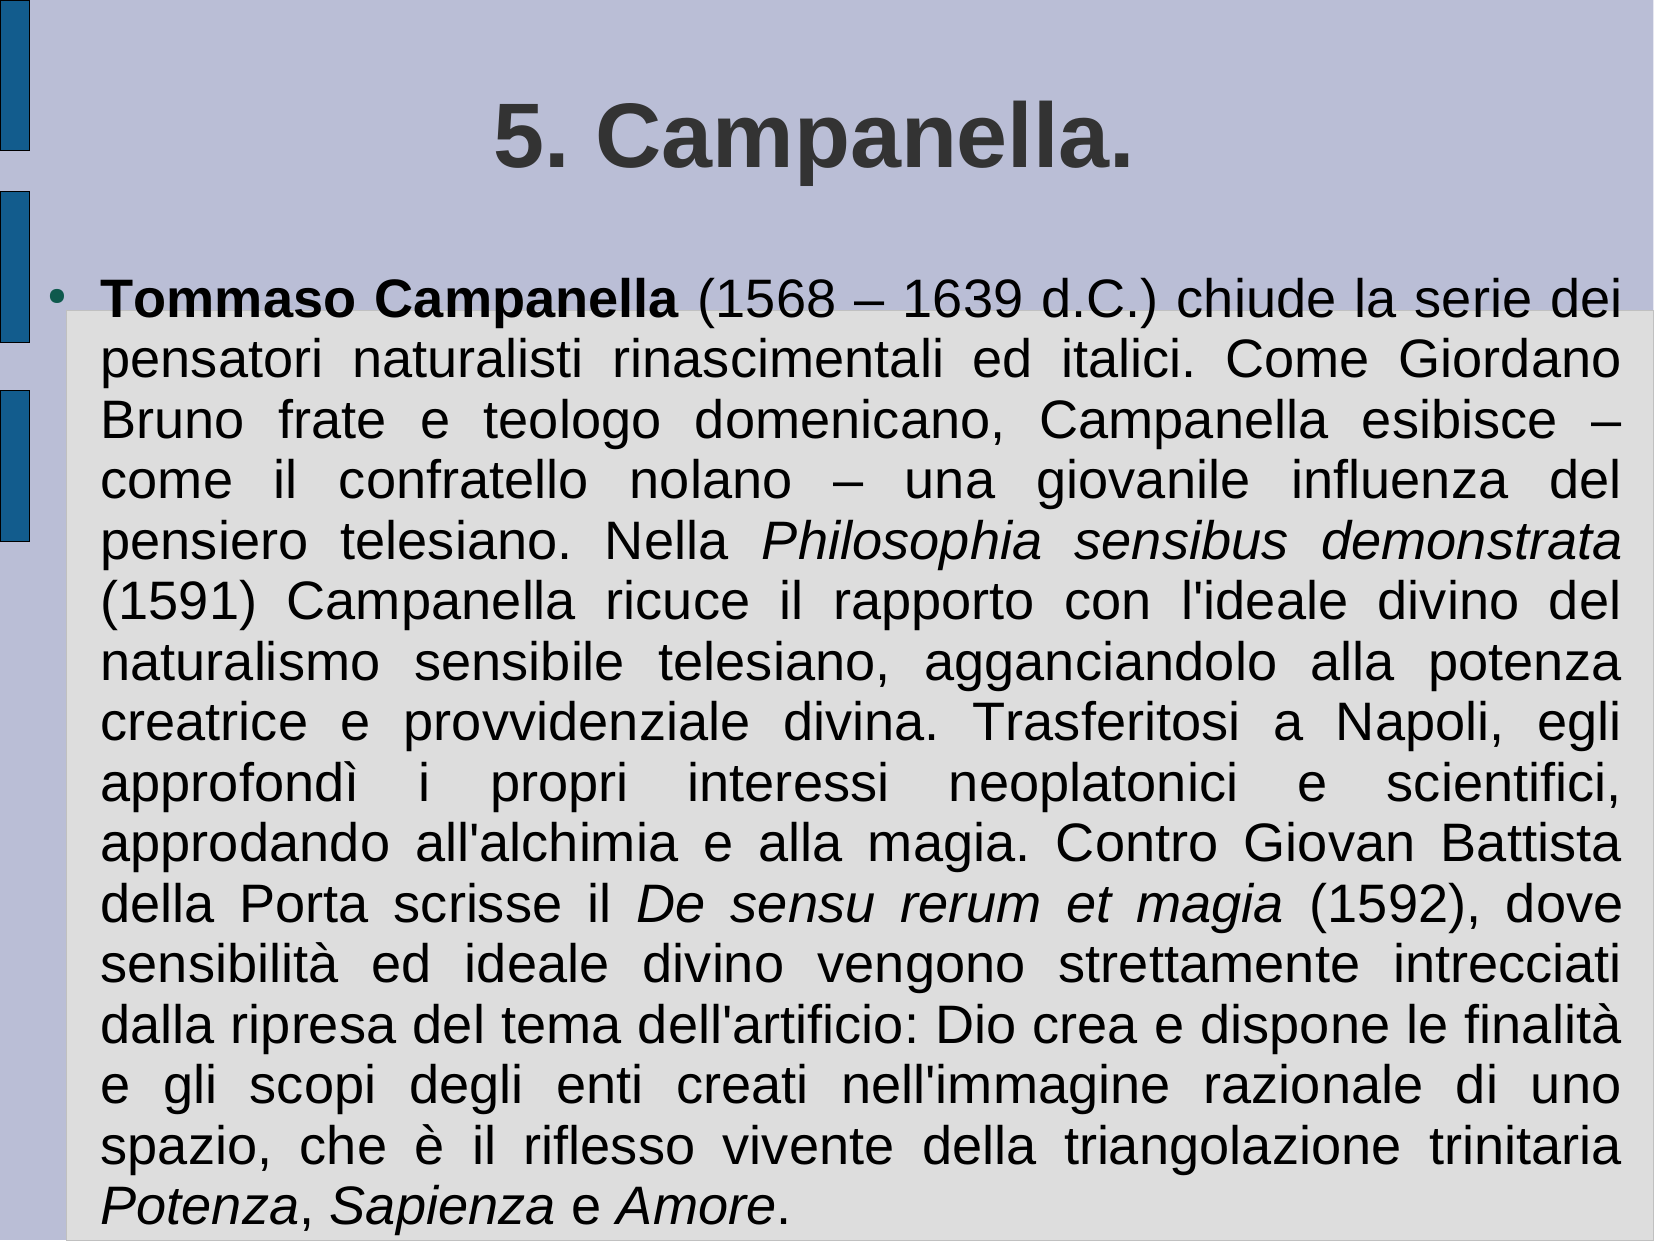

# 5. Campanella.
Tommaso Campanella (1568 – 1639 d.C.) chiude la serie dei pensatori naturalisti rinascimentali ed italici. Come Giordano Bruno frate e teologo domenicano, Campanella esibisce – come il confratello nolano – una giovanile influenza del pensiero telesiano. Nella Philosophia sensibus demonstrata (1591) Campanella ricuce il rapporto con l'ideale divino del naturalismo sensibile telesiano, agganciandolo alla potenza creatrice e provvidenziale divina. Trasferitosi a Napoli, egli approfondì i propri interessi neoplatonici e scientifici, approdando all'alchimia e alla magia. Contro Giovan Battista della Porta scrisse il De sensu rerum et magia (1592), dove sensibilità ed ideale divino vengono strettamente intrecciati dalla ripresa del tema dell'artificio: Dio crea e dispone le finalità e gli scopi degli enti creati nell'immagine razionale di uno spazio, che è il riflesso vivente della triangolazione trinitaria Potenza, Sapienza e Amore.